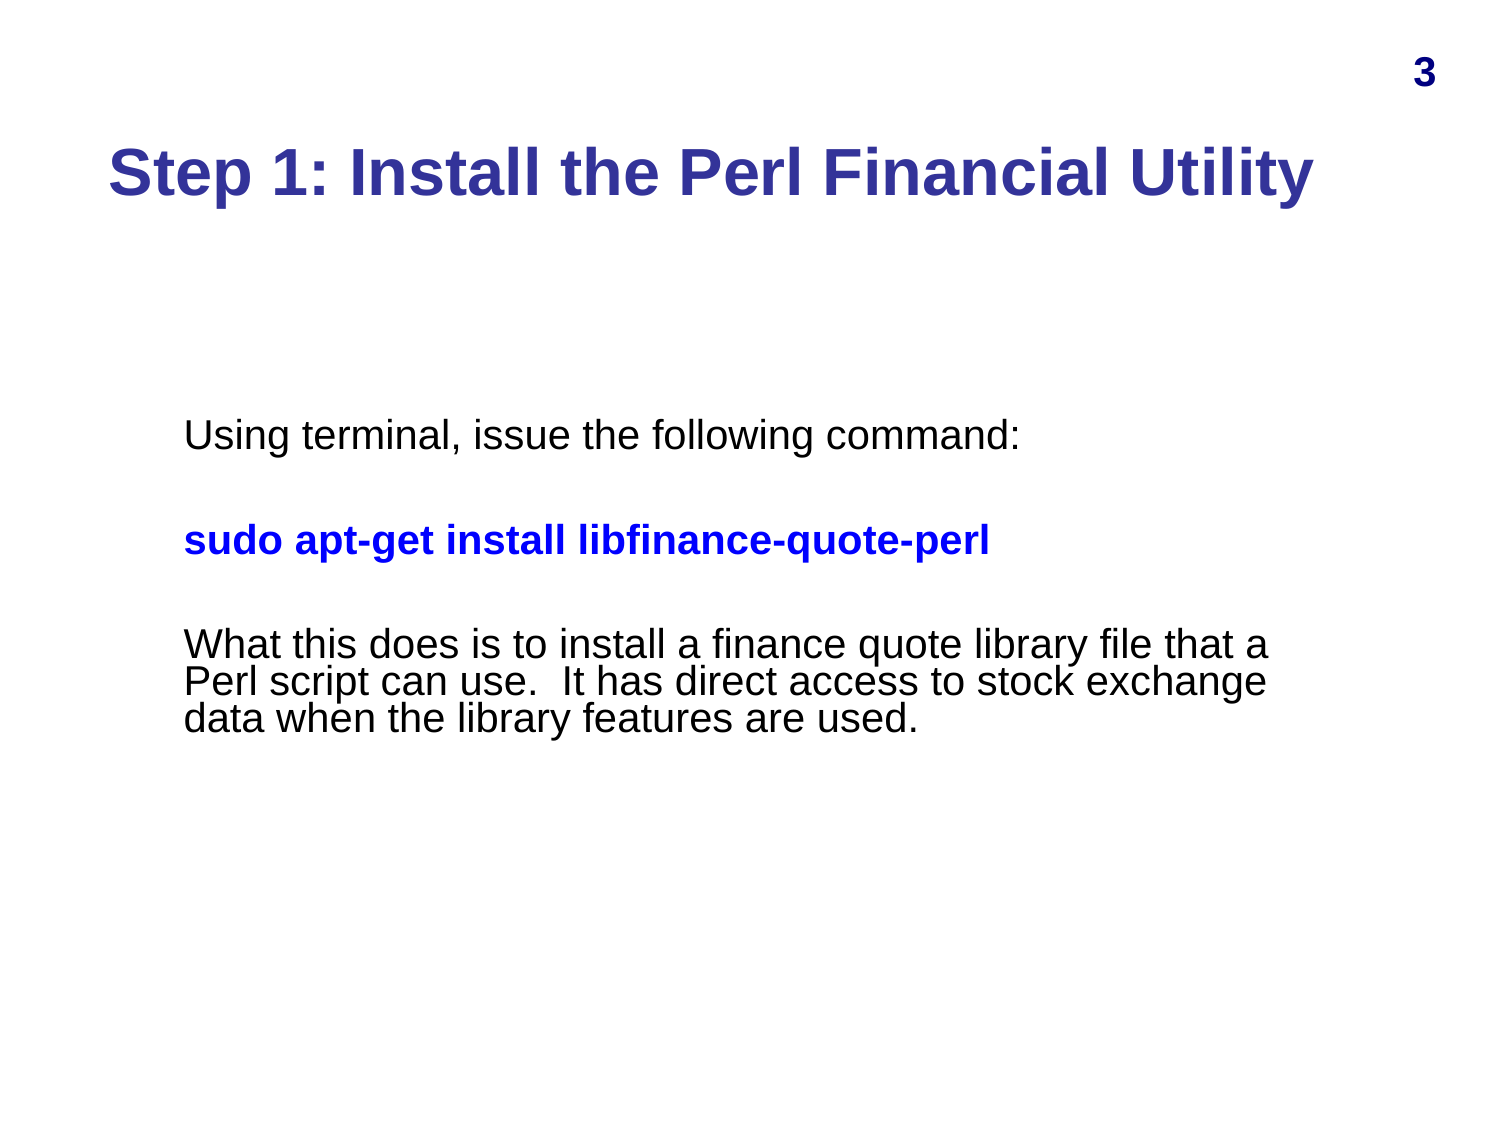

3
# Step 1: Install the Perl Financial Utility
Using terminal, issue the following command:
sudo apt-get install libfinance-quote-perl
What this does is to install a finance quote library file that a Perl script can use. It has direct access to stock exchange data when the library features are used.